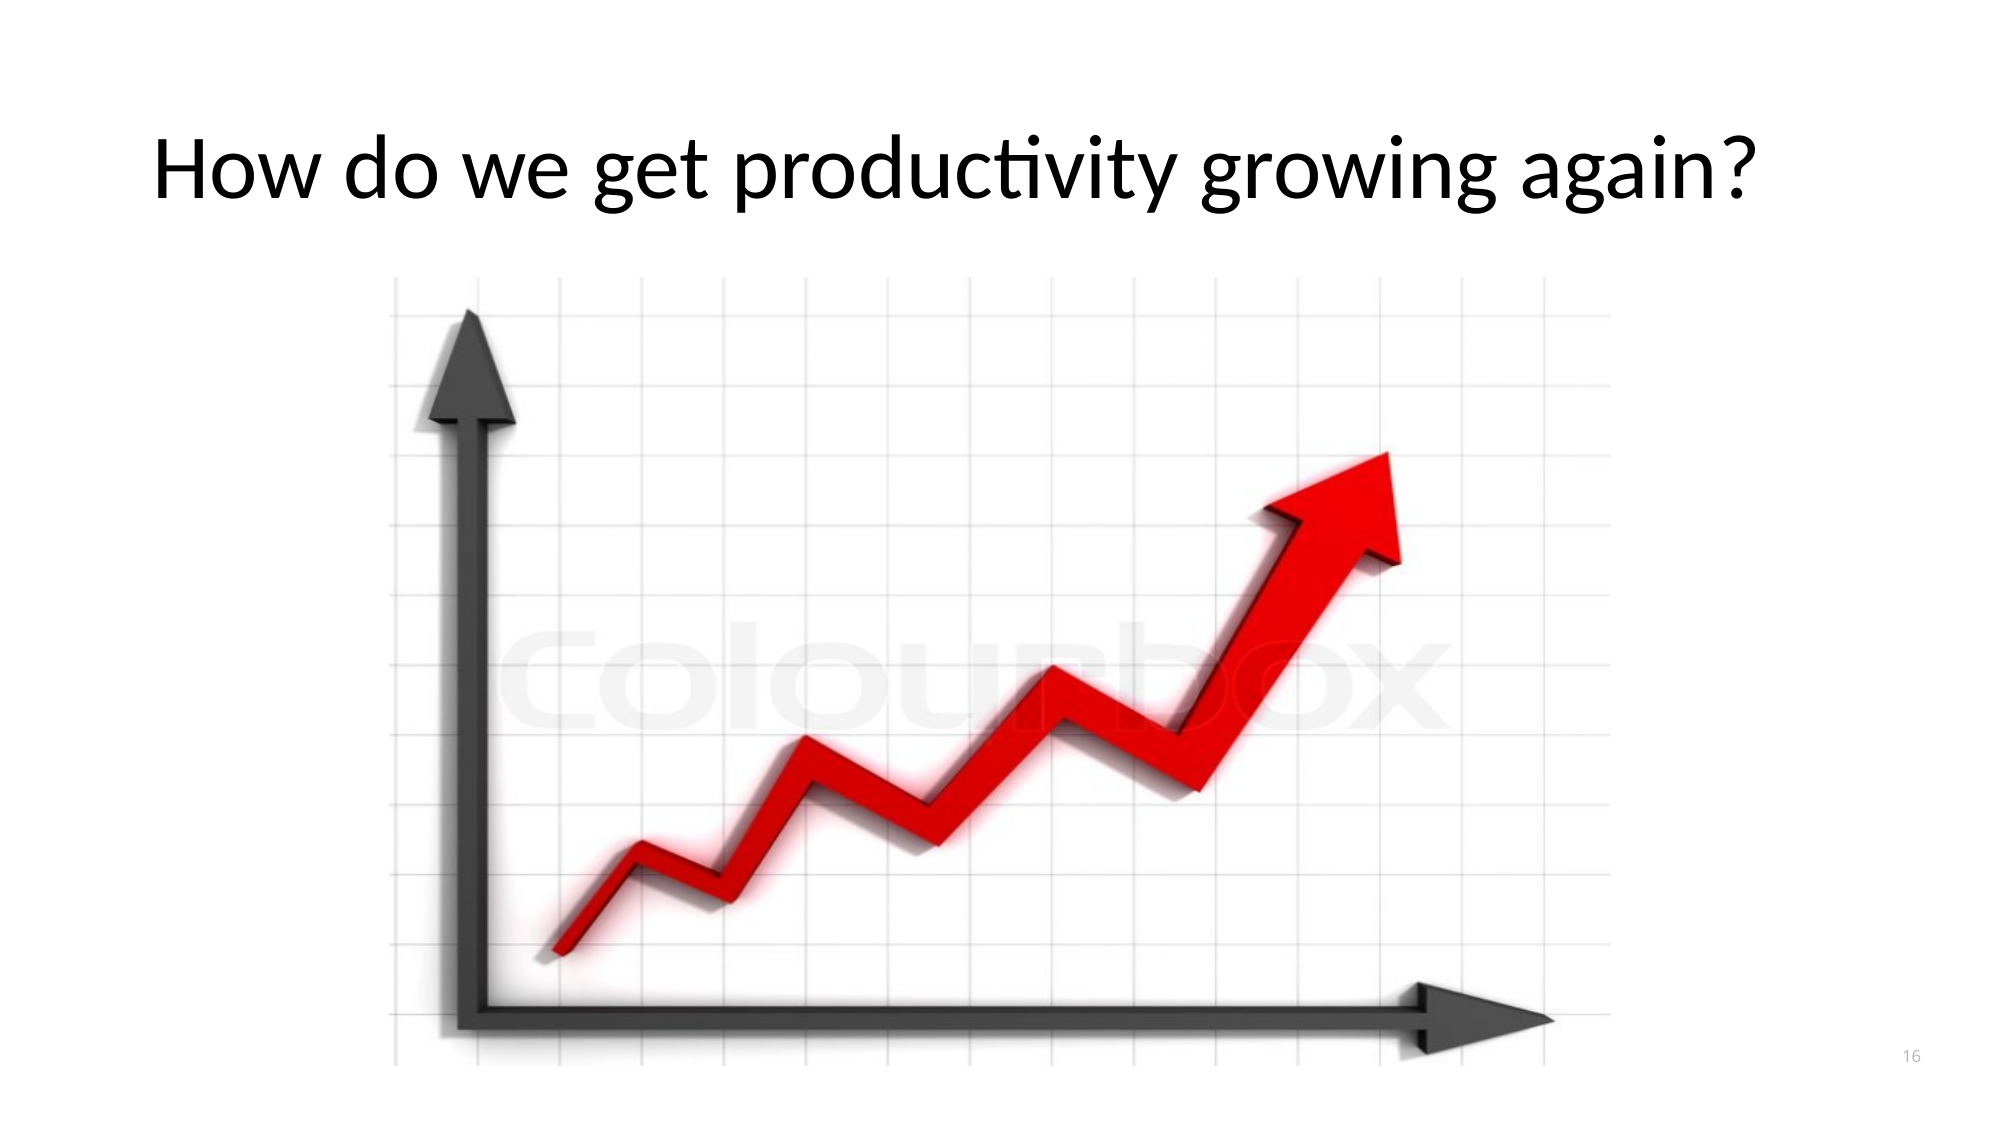

# How do we get productivity growing again?